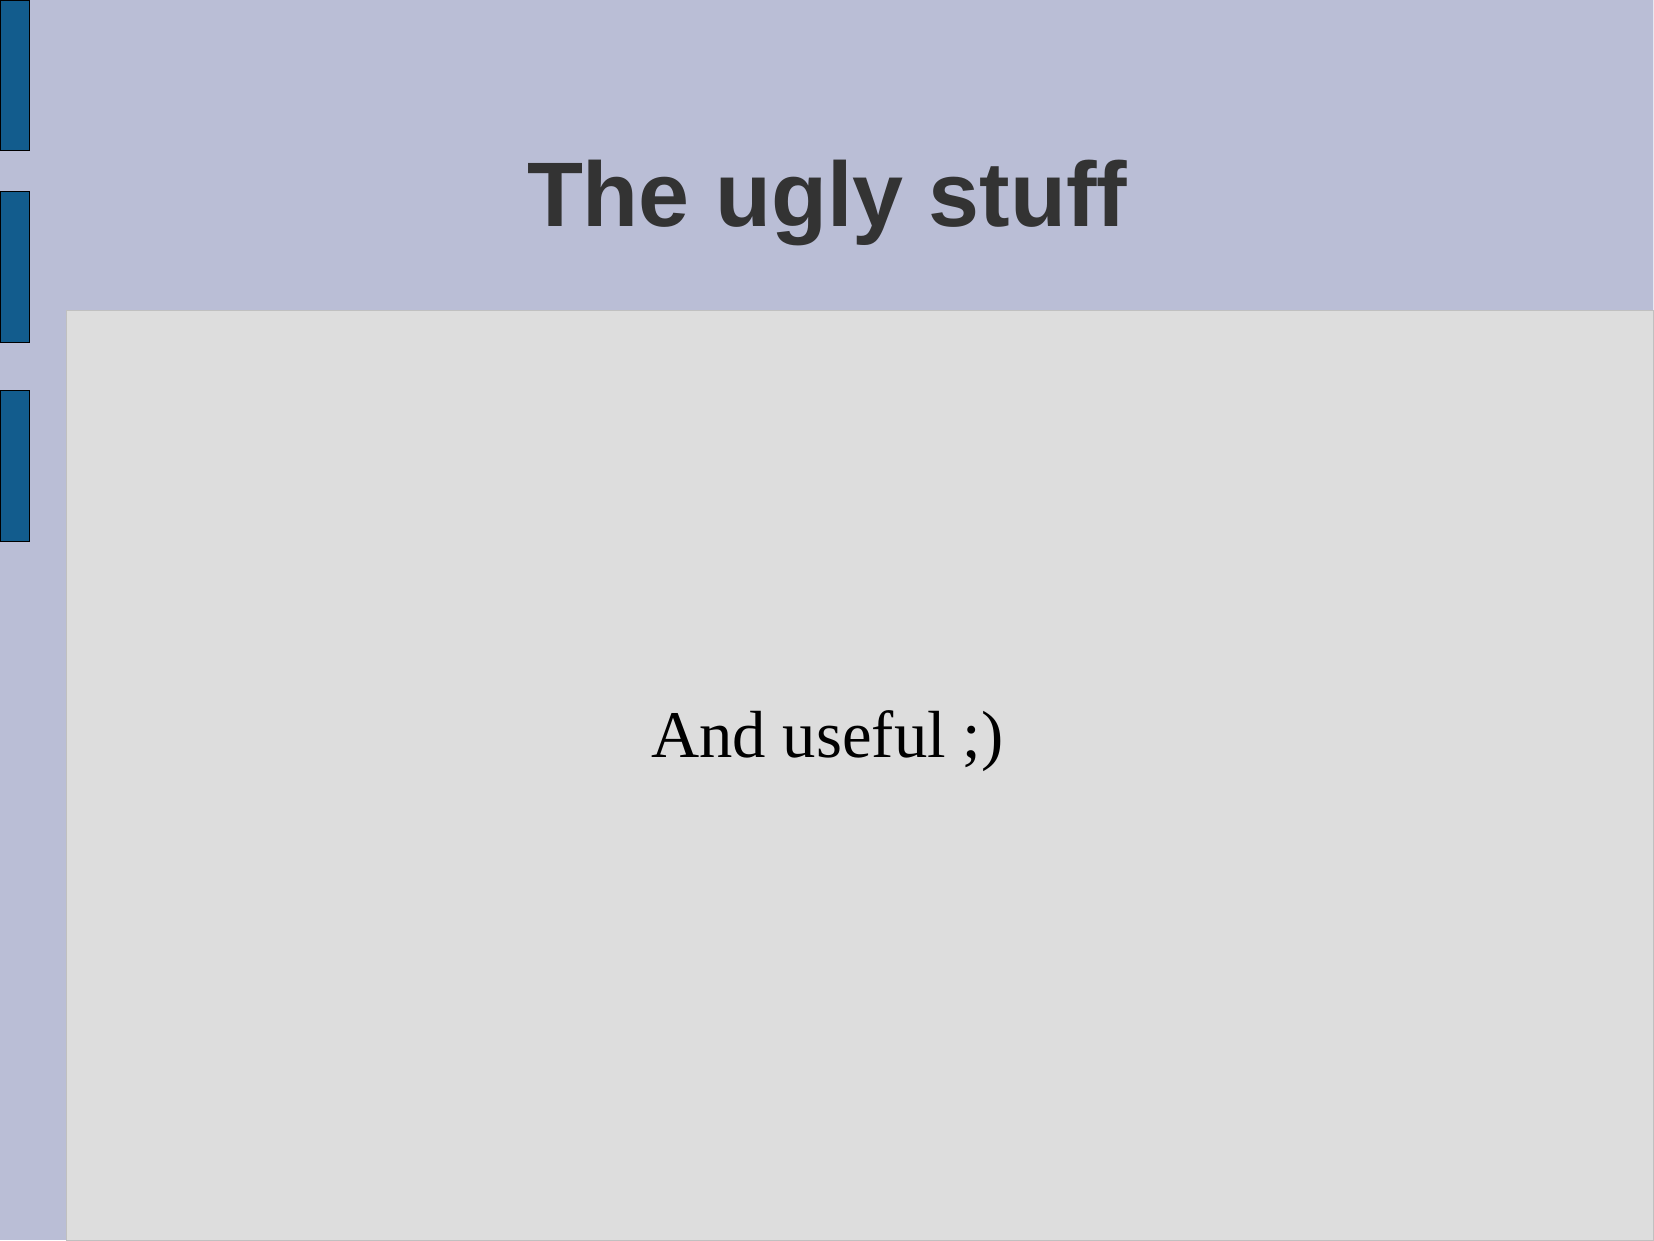

# The ugly stuff
And useful ;)